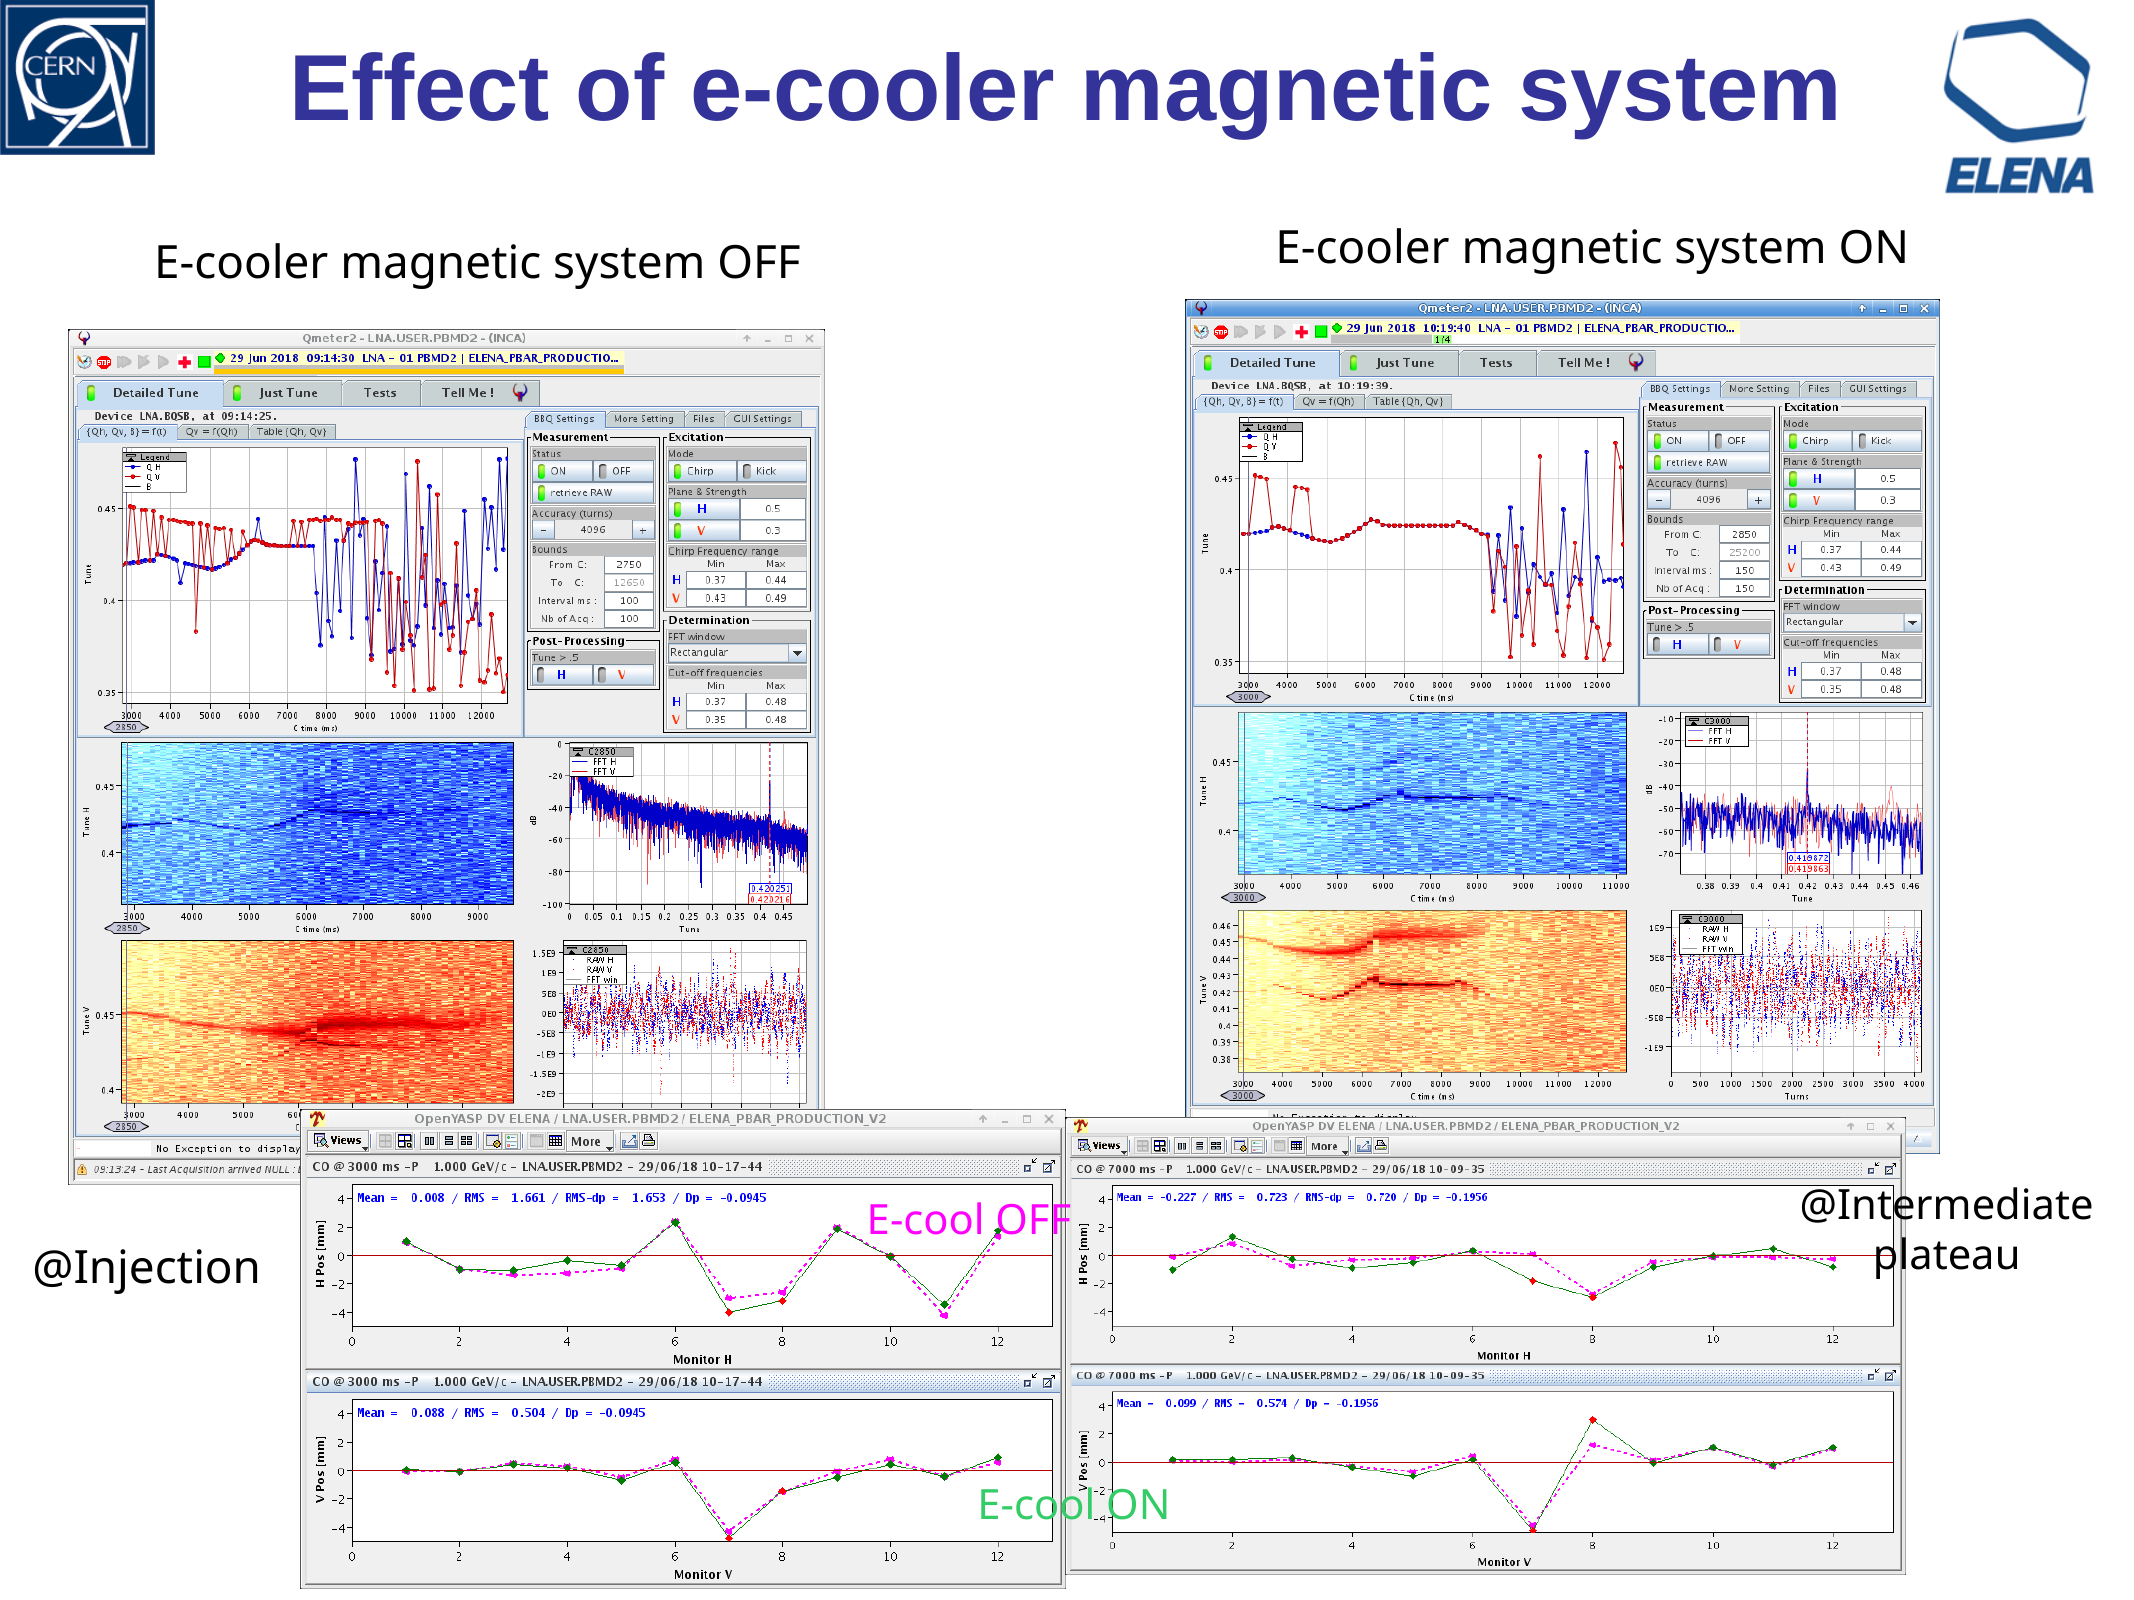

# Effect of e-cooler magnetic system
E-cooler magnetic system ON
E-cooler magnetic system OFF
@Intermediate plateau
E-cool OFF
@Injection
E-cool ON